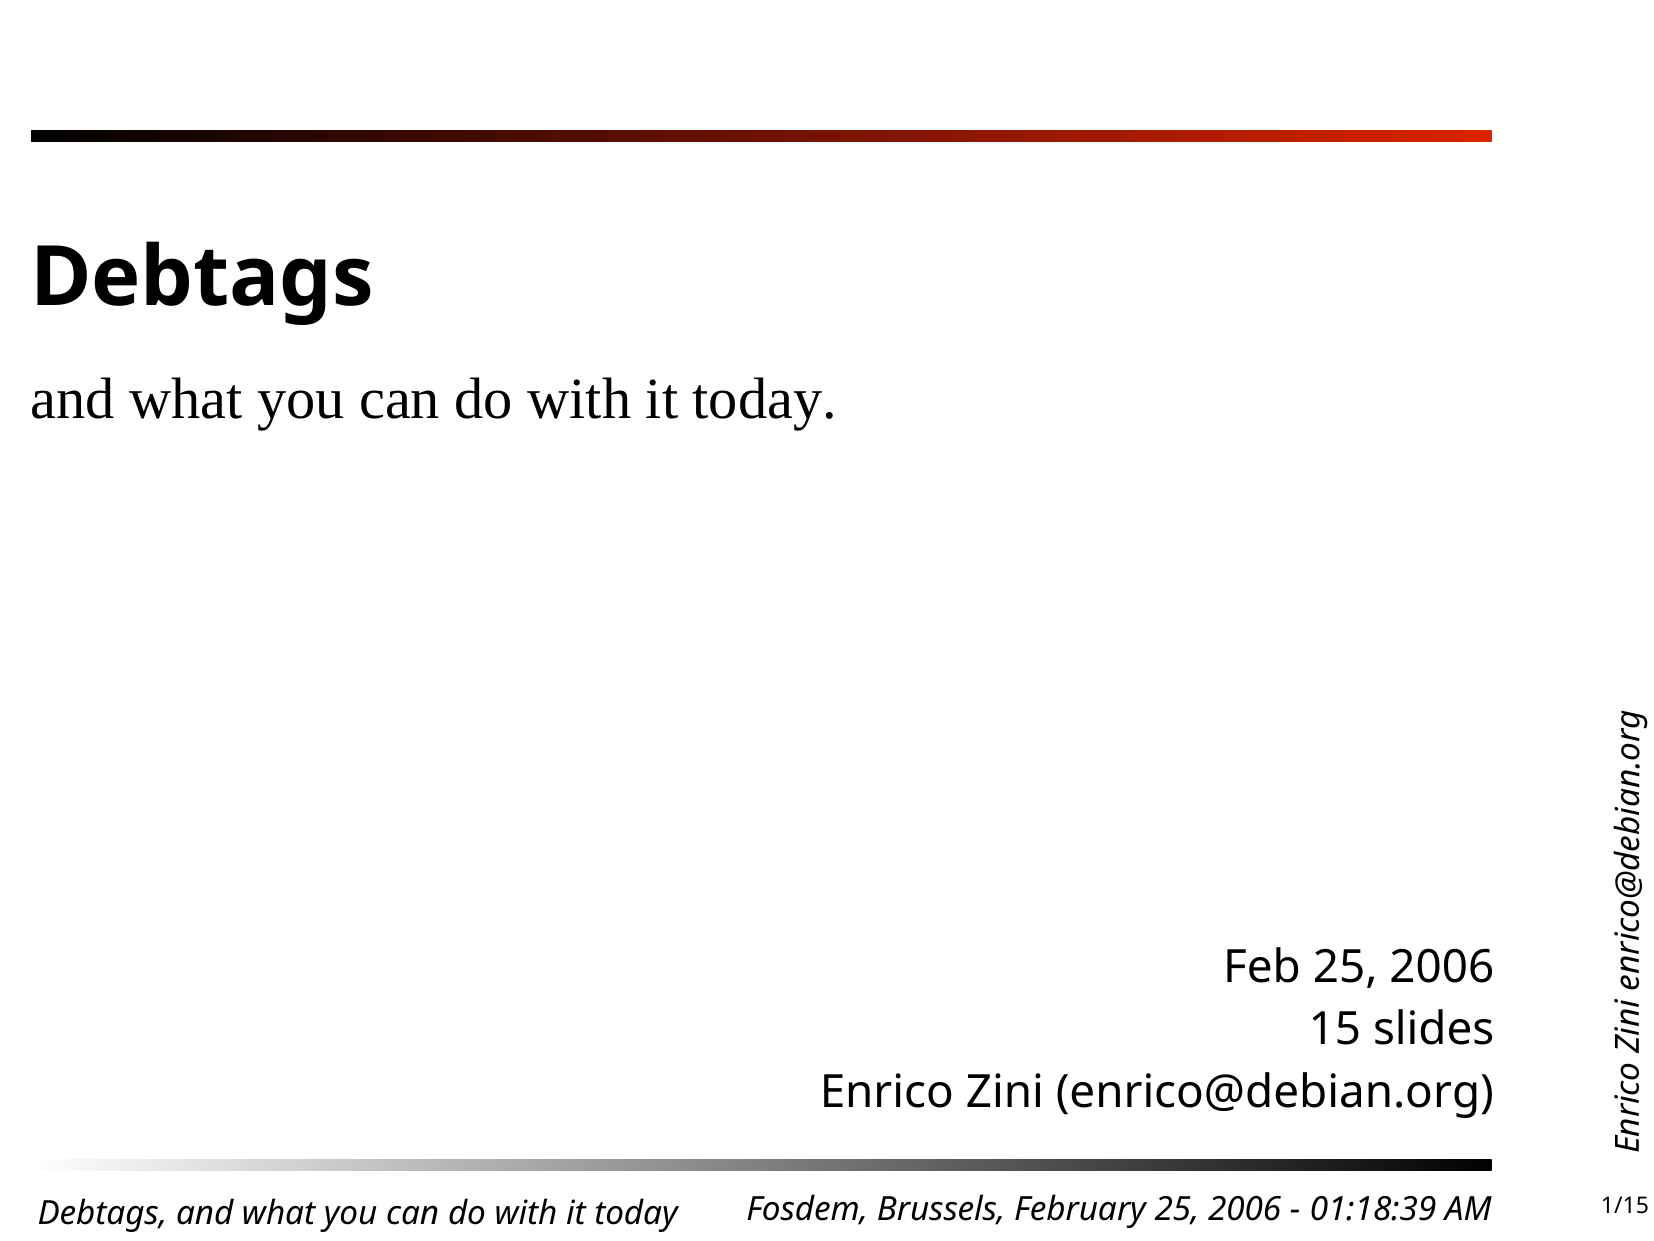

Debtags
and what you can do with it today.
Feb 25, 2006
15 slides
Enrico Zini (enrico@debian.org)